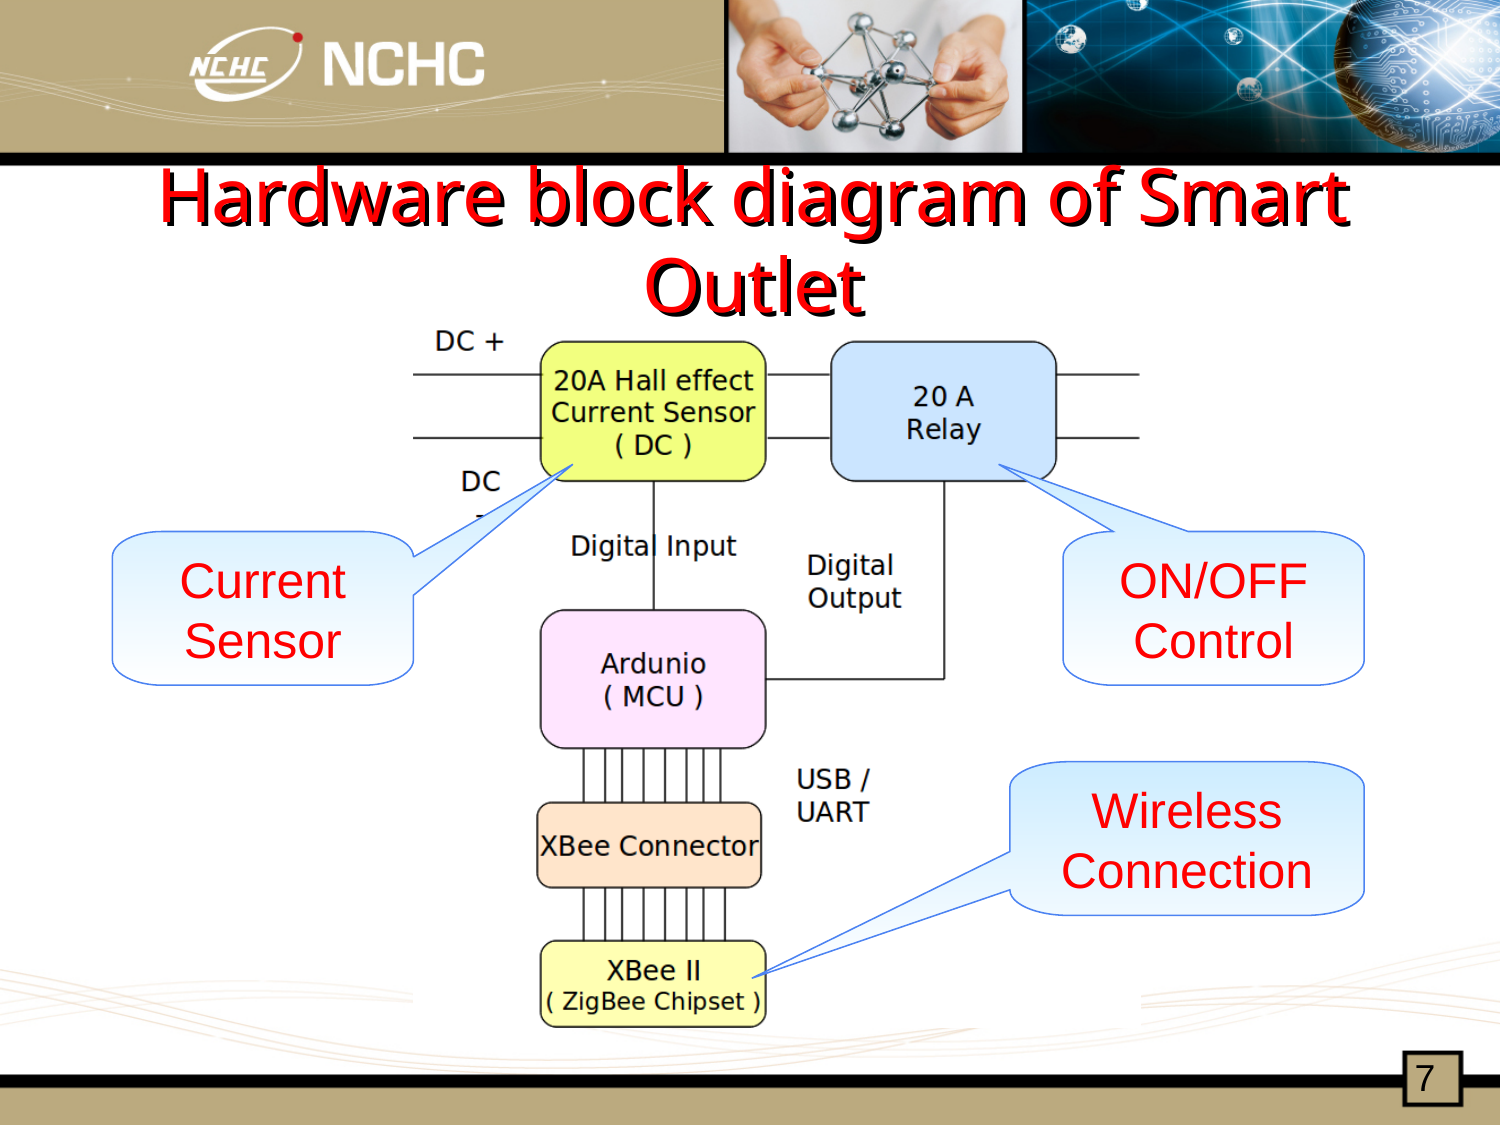

# Hardware block diagram of Smart Outlet
Current
Sensor
ON/OFF
Control
Wireless
Connection
7